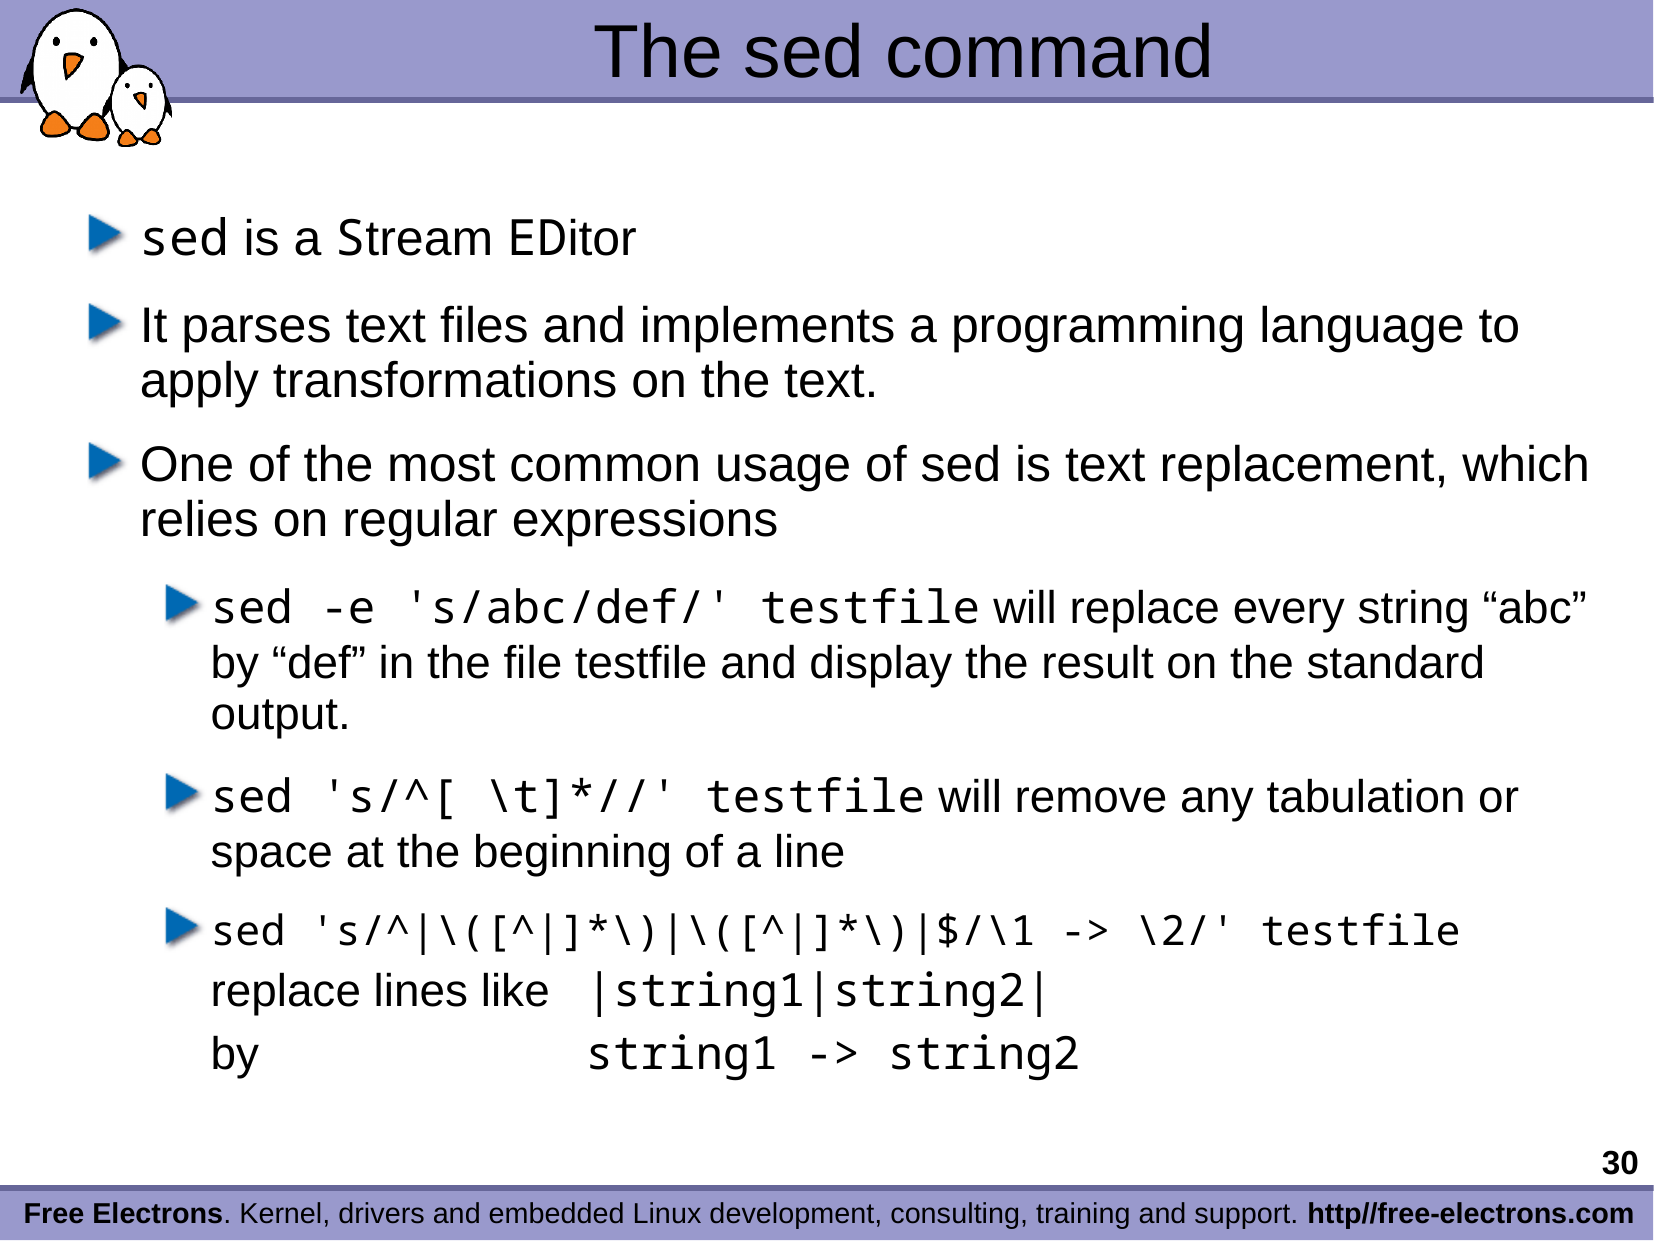

# The sed command
sed is a Stream EDitor
It parses text files and implements a programming language to apply transformations on the text.
One of the most common usage of sed is text replacement, which relies on regular expressions
sed -e 's/abc/def/' testfile will replace every string “abc” by “def” in the file testfile and display the result on the standard output.
sed 's/^[ \t]*//' testfile will remove any tabulation or space at the beginning of a line
sed 's/^|\([^|]*\)|\([^|]*\)|$/\1 -> \2/' testfile replace lines like 	|string1|string2|
by 					string1 -> string2